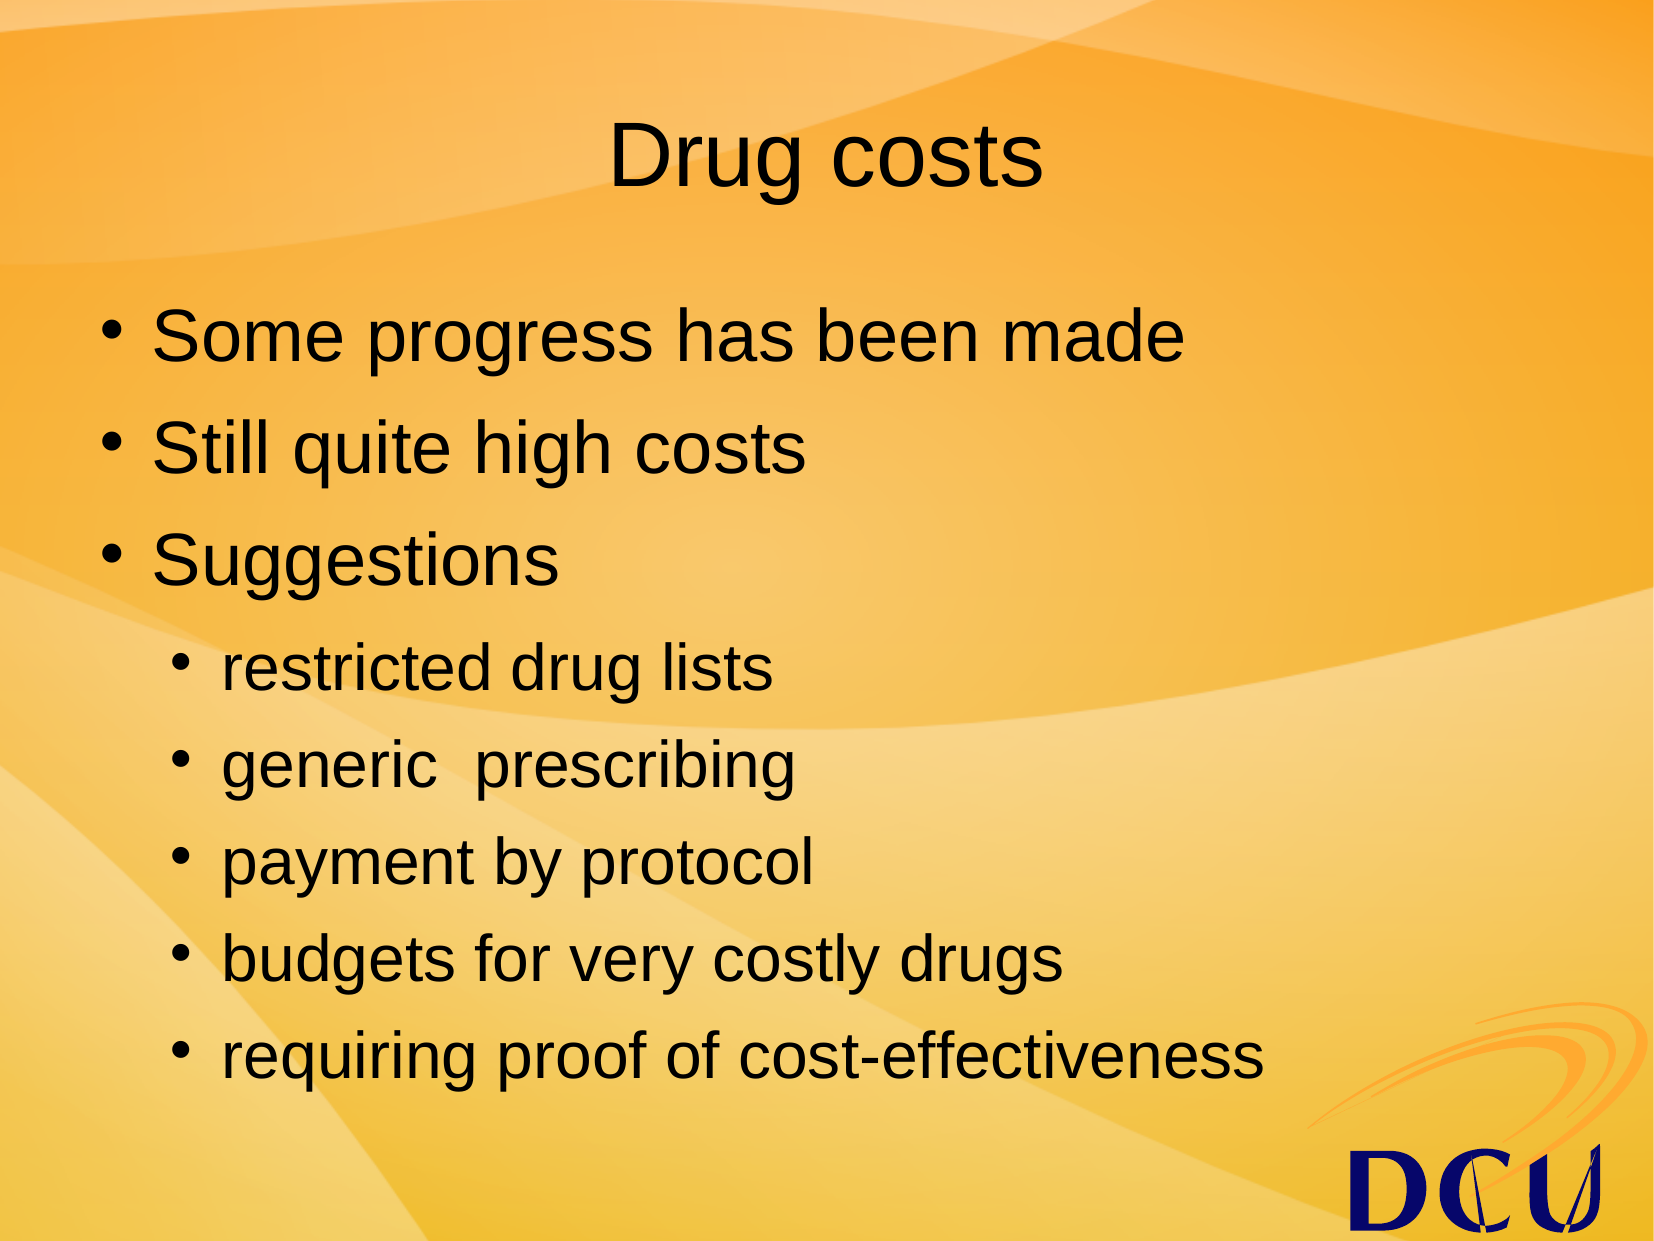

# Drug costs
Some progress has been made
Still quite high costs
Suggestions
restricted drug lists
generic prescribing
payment by protocol
budgets for very costly drugs
requiring proof of cost-effectiveness